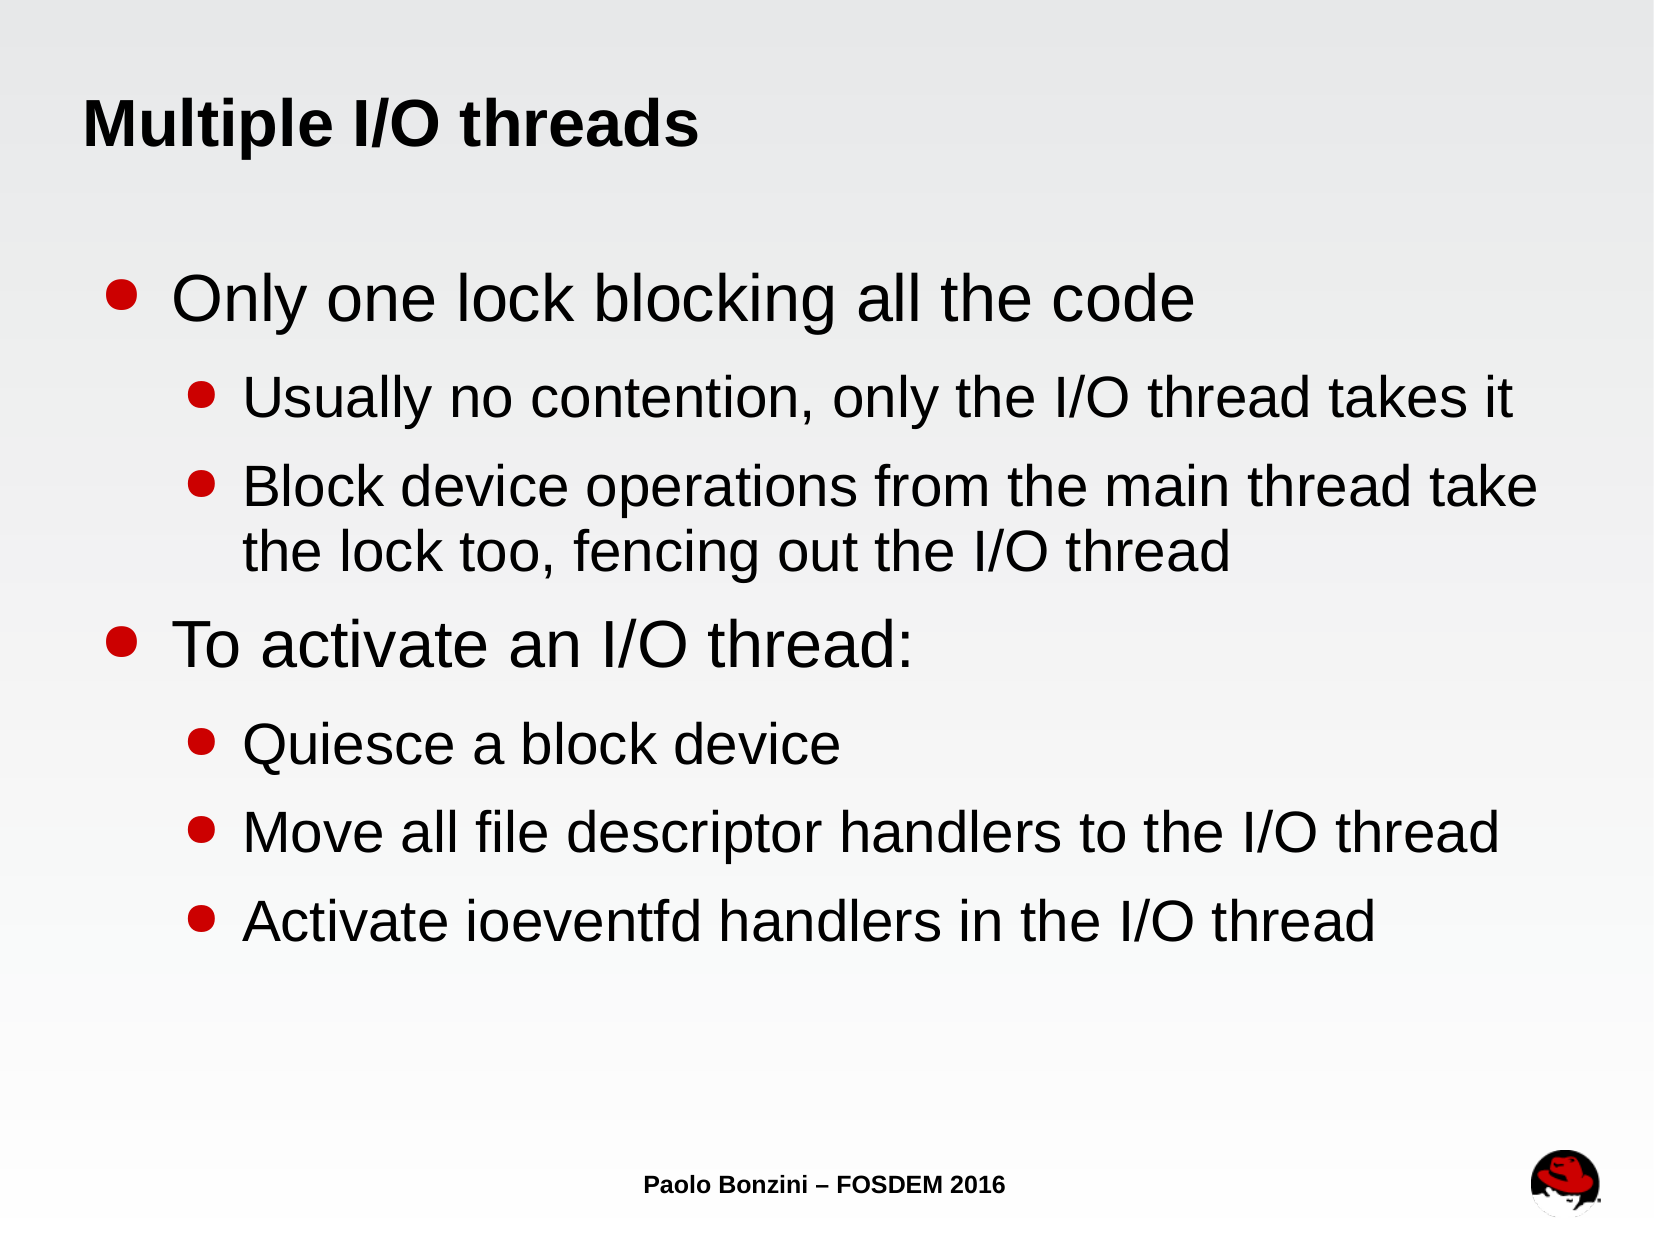

# Multiple I/O threads
Only one lock blocking all the code
Usually no contention, only the I/O thread takes it
Block device operations from the main thread take the lock too, fencing out the I/O thread
To activate an I/O thread:
Quiesce a block device
Move all file descriptor handlers to the I/O thread
Activate ioeventfd handlers in the I/O thread